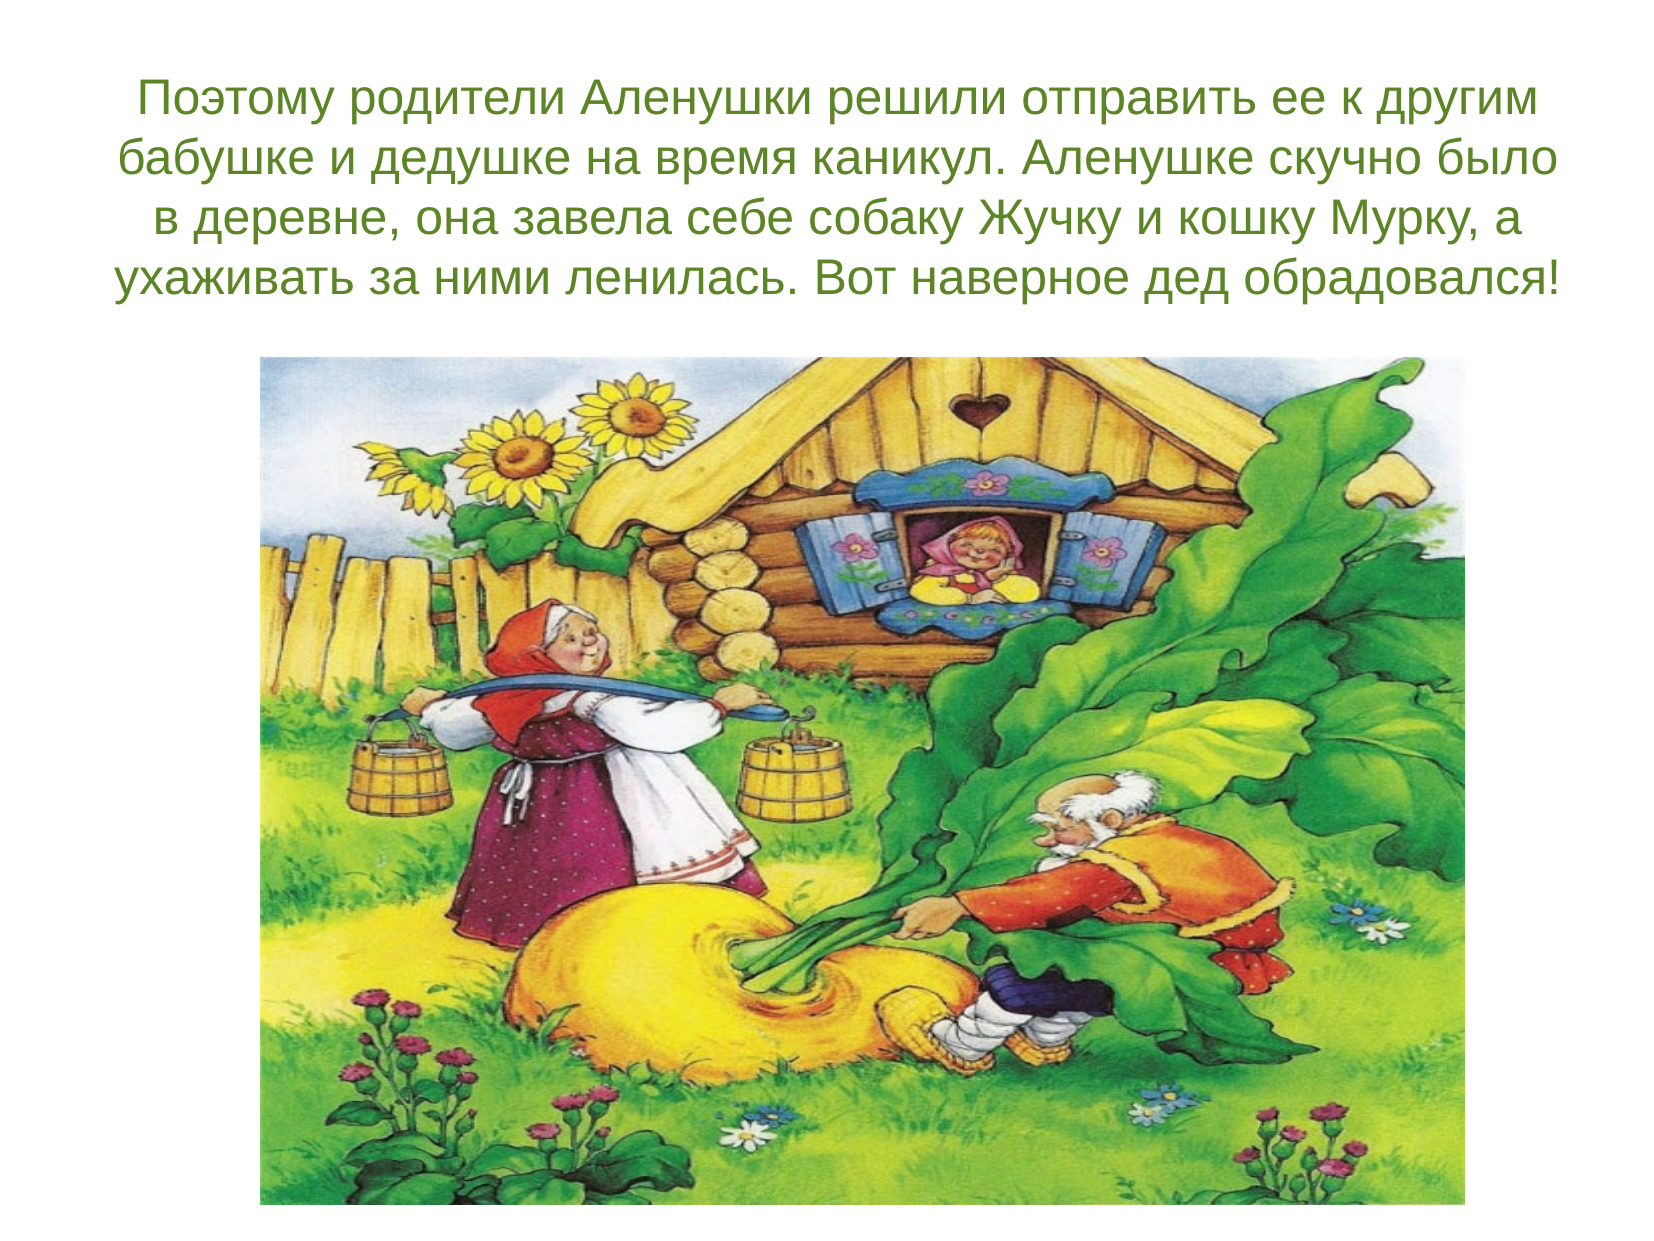

# Поэтому родители Аленушки решили отправить ее к другим бабушке и дедушке на время каникул. Аленушке скучно было в деревне, она завела себе собаку Жучку и кошку Мурку, а ухаживать за ними ленилась. Вот наверное дед обрадовался!